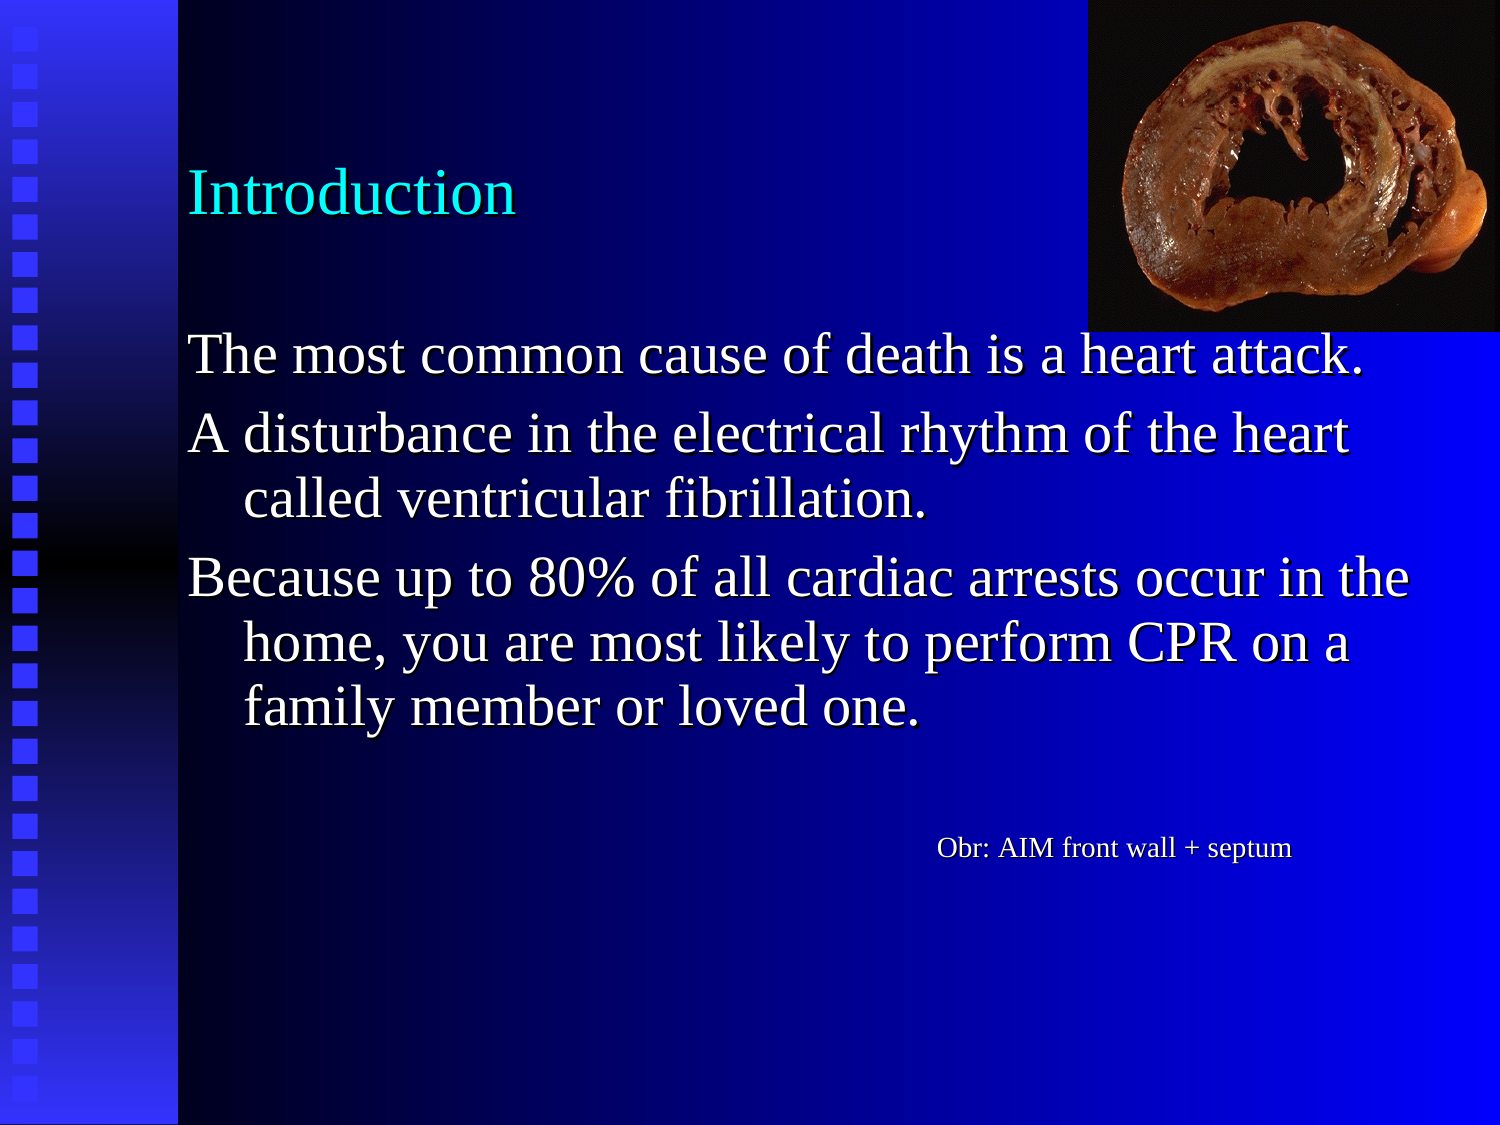

# Introduction
The most common cause of death is a heart attack.
A disturbance in the electrical rhythm of the heart called ventricular fibrillation.
Because up to 80% of all cardiac arrests occur in the home, you are most likely to perform CPR on a family member or loved one.
 						Obr: AIM front wall + septum